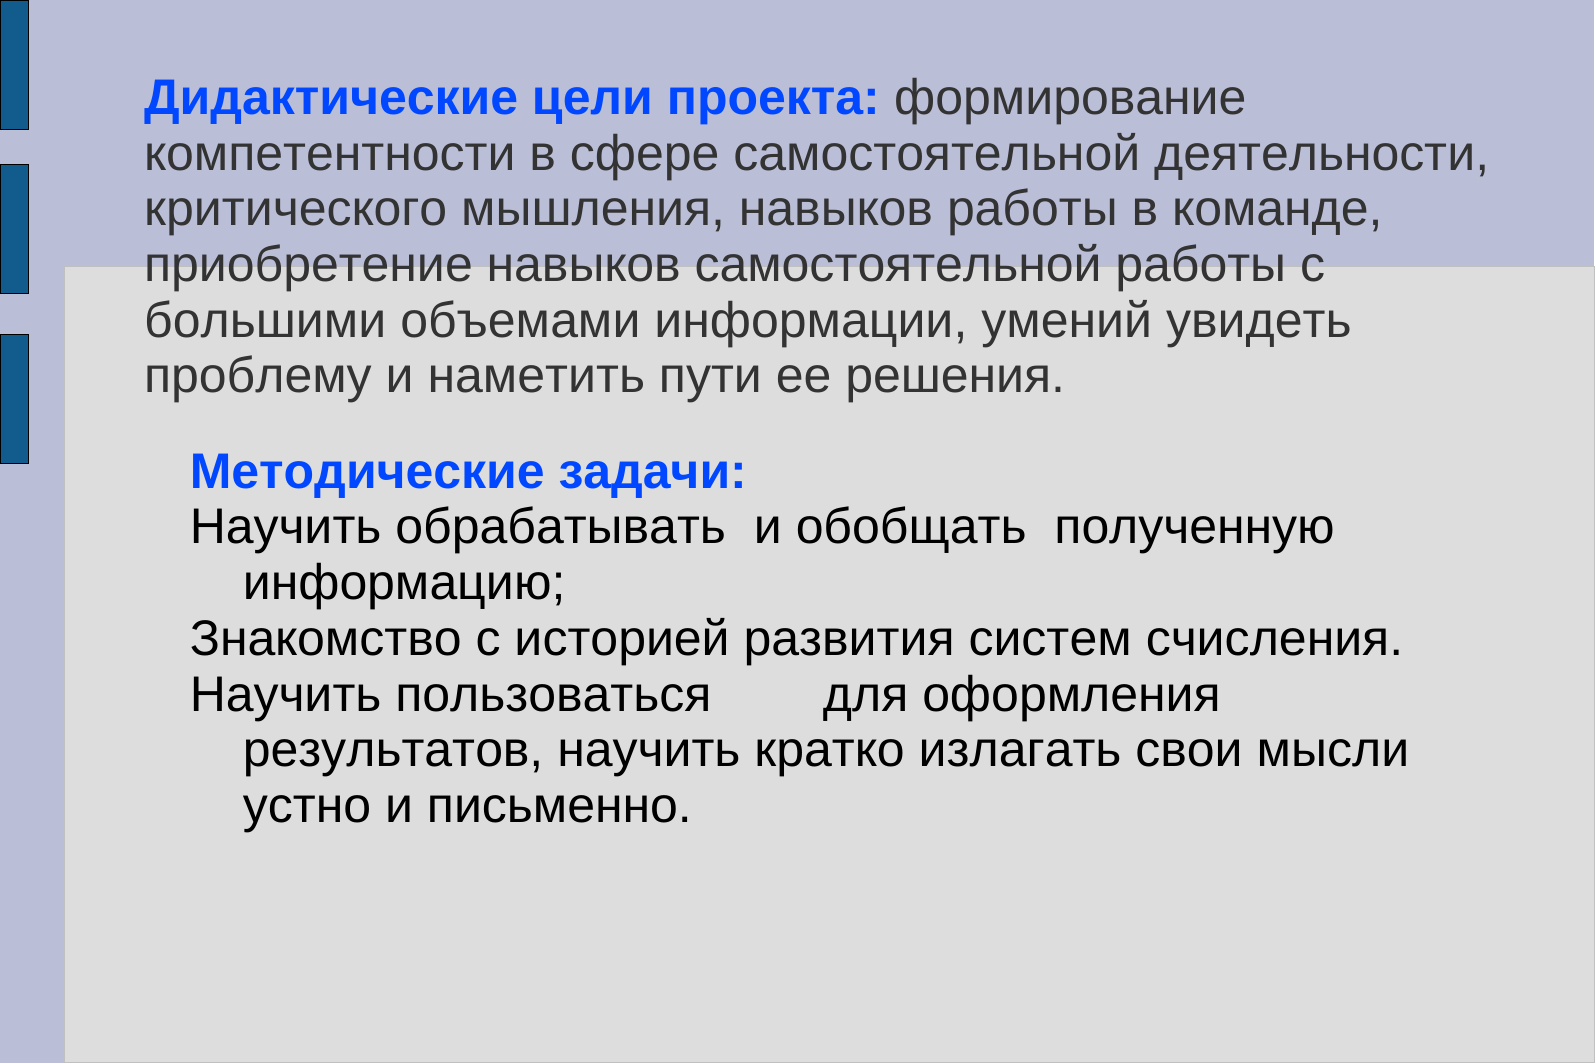

# Дидактические цели проекта: формирование компетентности в сфере самостоятельной деятельности, критического мышления, навыков работы в команде, приобретение навыков самостоятельной работы с большими объемами информации, умений увидеть проблему и наметить пути ее решения.
Методические задачи:
Научить обрабатывать и обобщать полученную информацию;
Знакомство с историей развития систем счисления.
Научить пользоваться для оформления результатов, научить кратко излагать свои мысли устно и письменно.